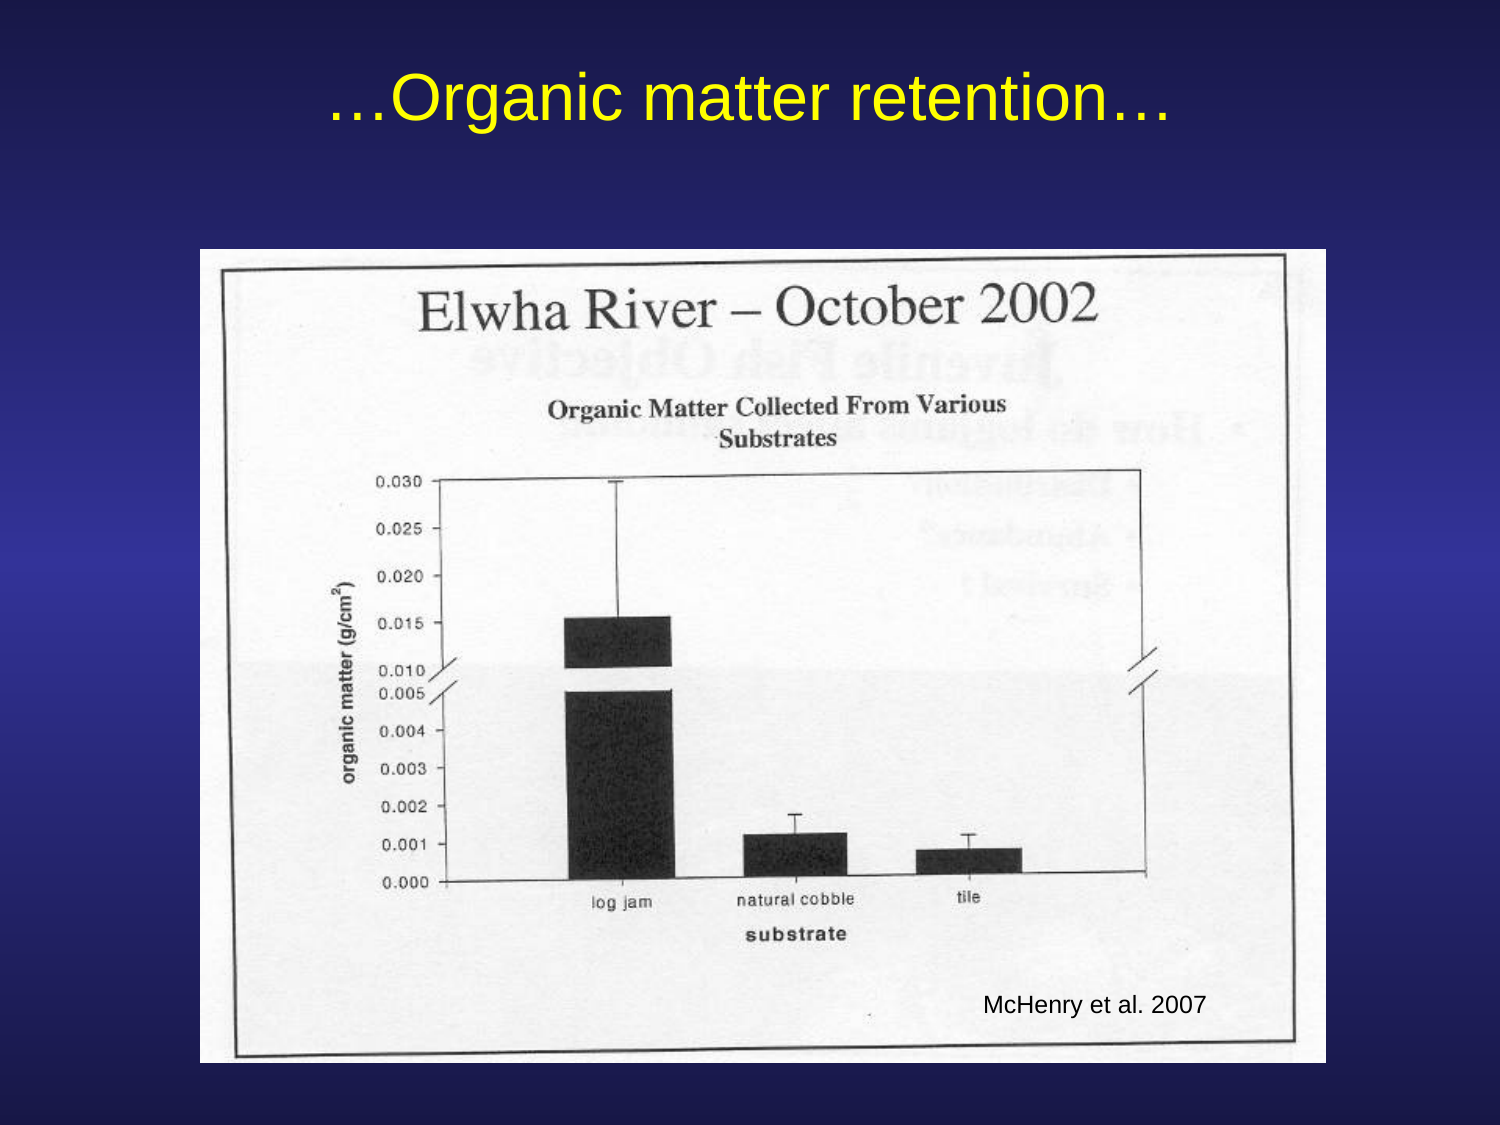

# …Organic matter retention…
McHenry et al. 2007